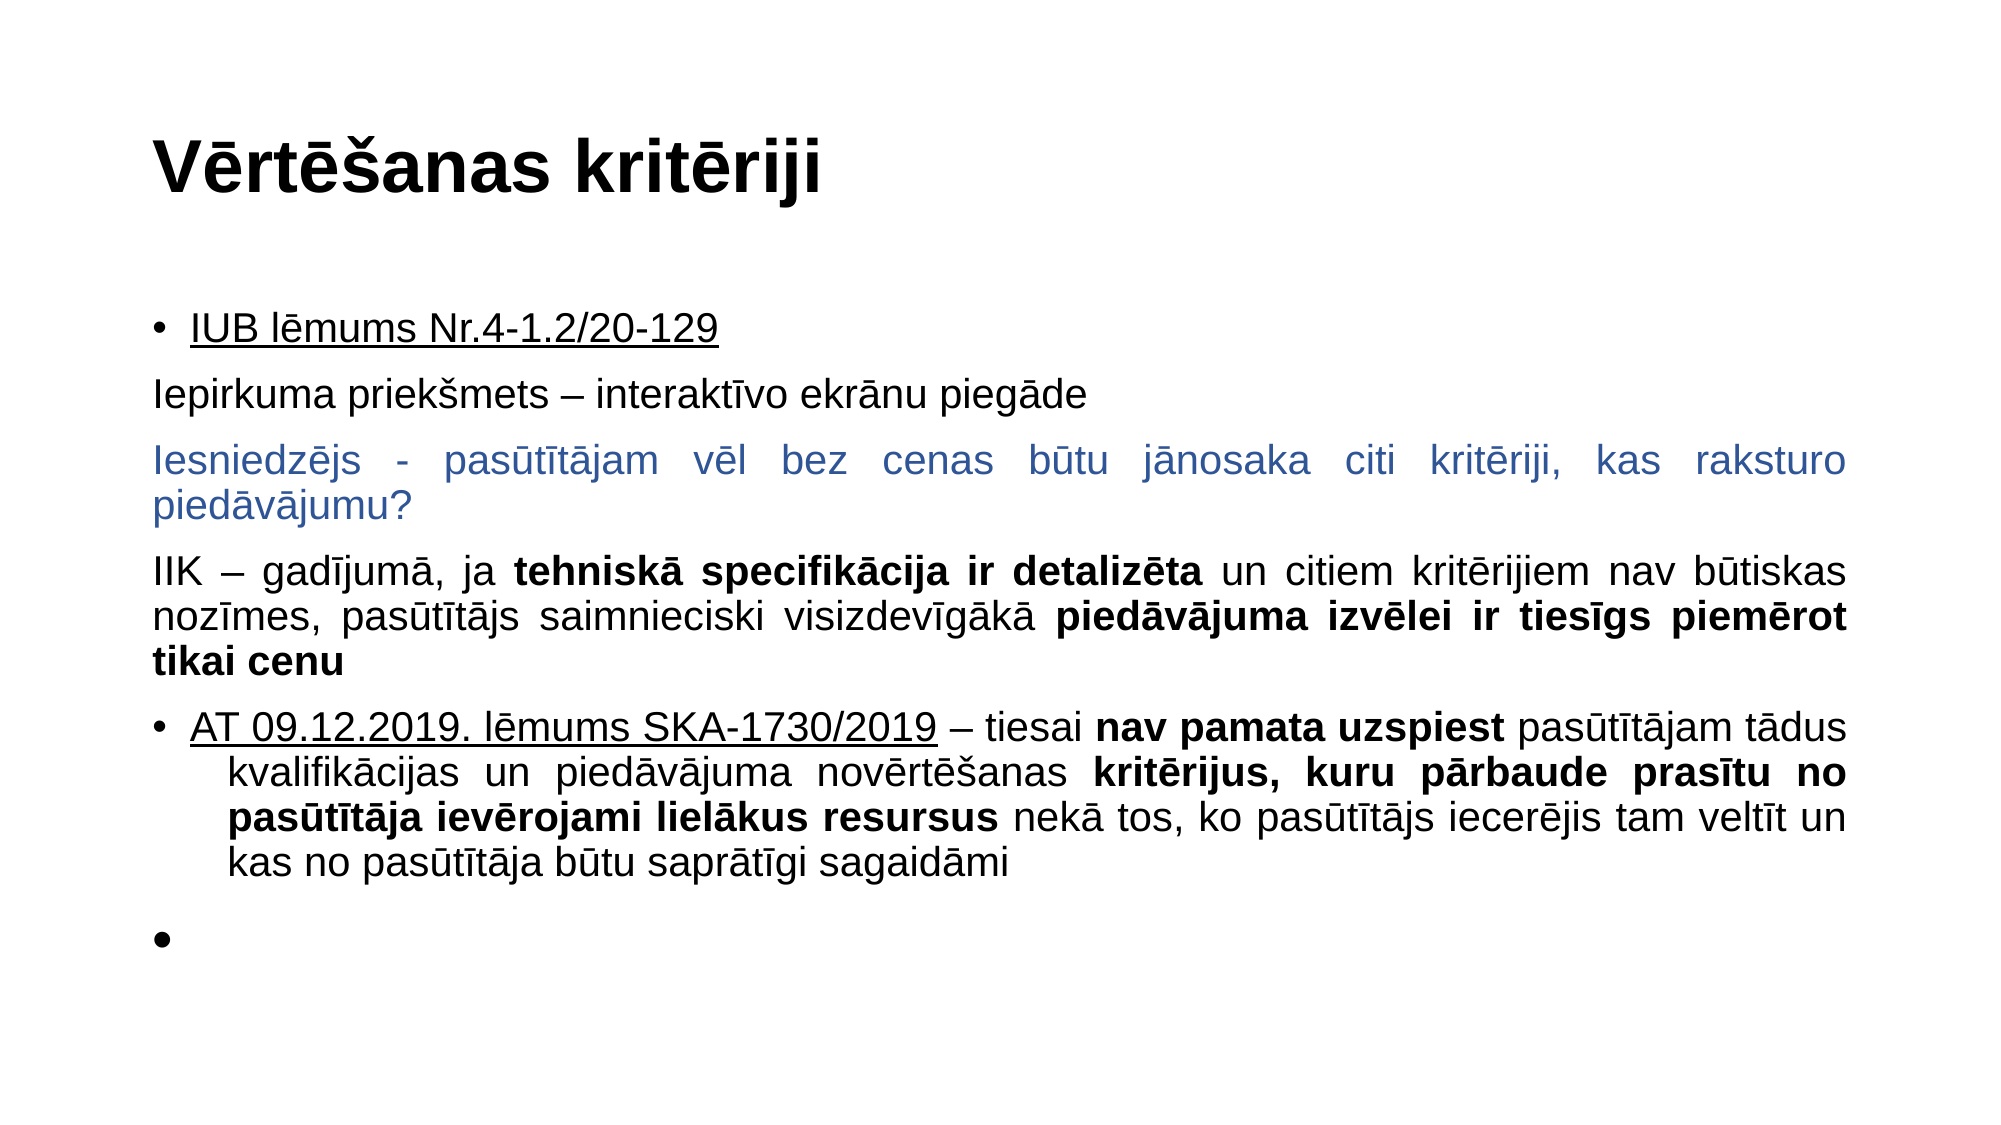

# Vērtēšanas kritēriji
IUB lēmums Nr.4-1.2/20-129
Iepirkuma priekšmets – interaktīvo ekrānu piegāde
Iesniedzējs - pasūtītājam vēl bez cenas būtu jānosaka citi kritēriji, kas raksturo piedāvājumu?
IIK – gadījumā, ja tehniskā specifikācija ir detalizēta un citiem kritērijiem nav būtiskas nozīmes, pasūtītājs saimnieciski visizdevīgākā piedāvājuma izvēlei ir tiesīgs piemērot tikai cenu
AT 09.12.2019. lēmums SKA-1730/2019 – tiesai nav pamata uzspiest pasūtītājam tādus kvalifikācijas un piedāvājuma novērtēšanas kritērijus, kuru pārbaude prasītu no pasūtītāja ievērojami lielākus resursus nekā tos, ko pasūtītājs iecerējis tam veltīt un kas no pasūtītāja būtu saprātīgi sagaidāmi